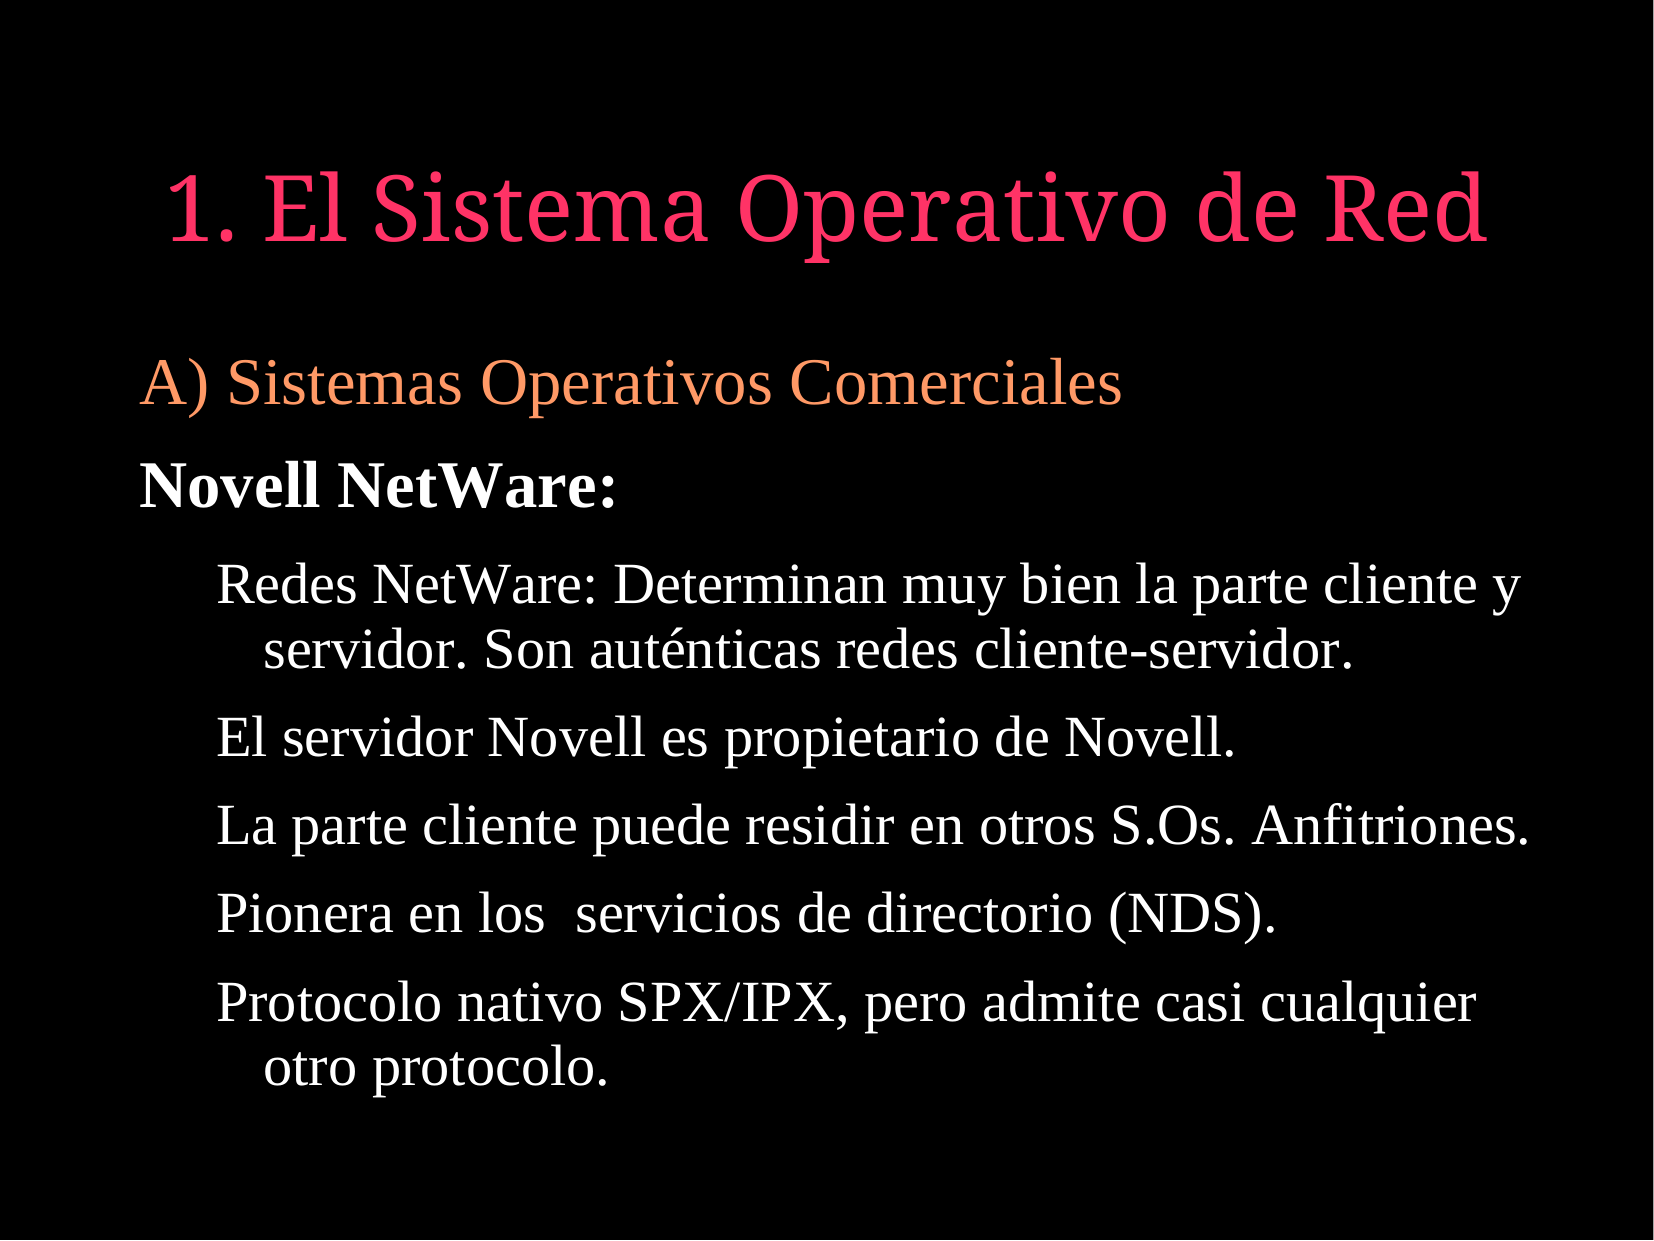

# 1. El Sistema Operativo de Red
A) Sistemas Operativos Comerciales
Novell NetWare:
Redes NetWare: Determinan muy bien la parte cliente y servidor. Son auténticas redes cliente-servidor.
El servidor Novell es propietario de Novell.
La parte cliente puede residir en otros S.Os. Anfitriones.
Pionera en los servicios de directorio (NDS).
Protocolo nativo SPX/IPX, pero admite casi cualquier otro protocolo.